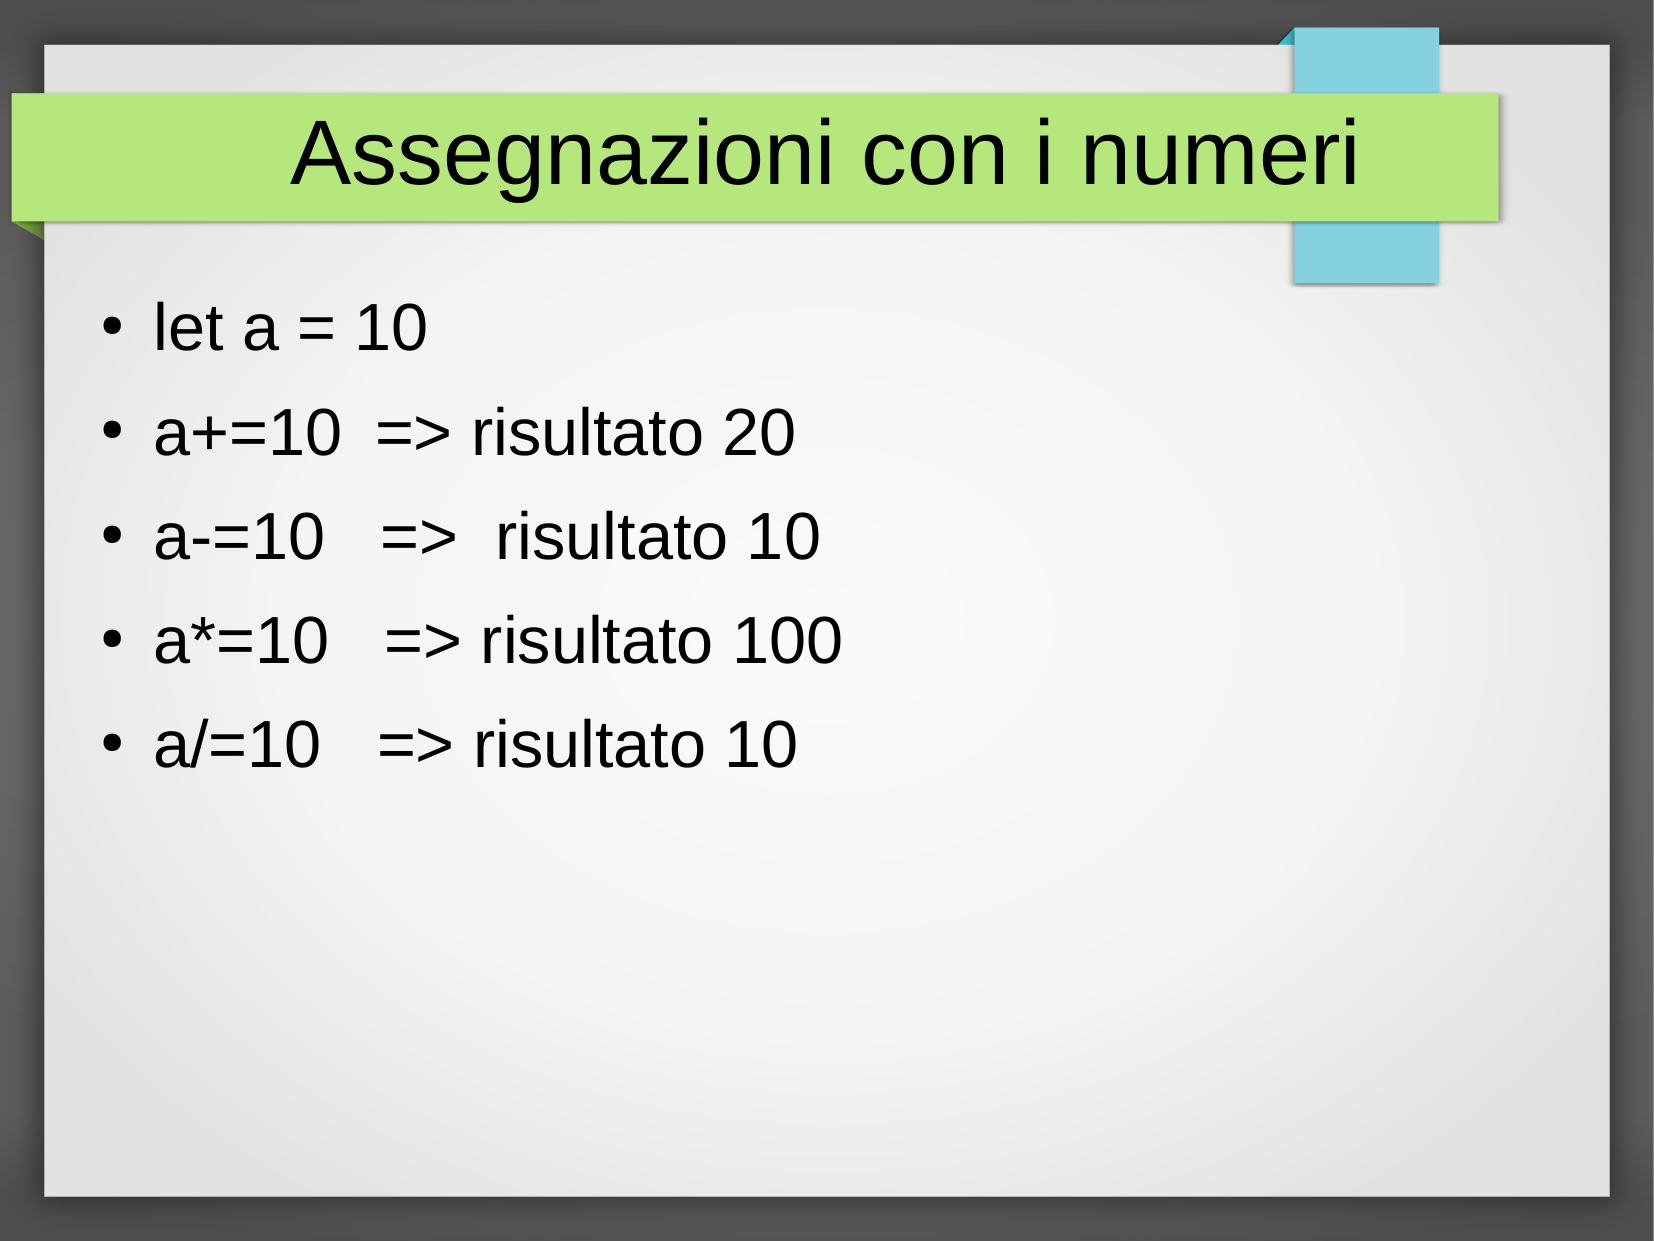

# Assegnazioni con i numeri
let a = 10
a+=10	=> risultato 20
a-=10 => risultato 10
a*=10 => risultato 100
a/=10 => risultato 10